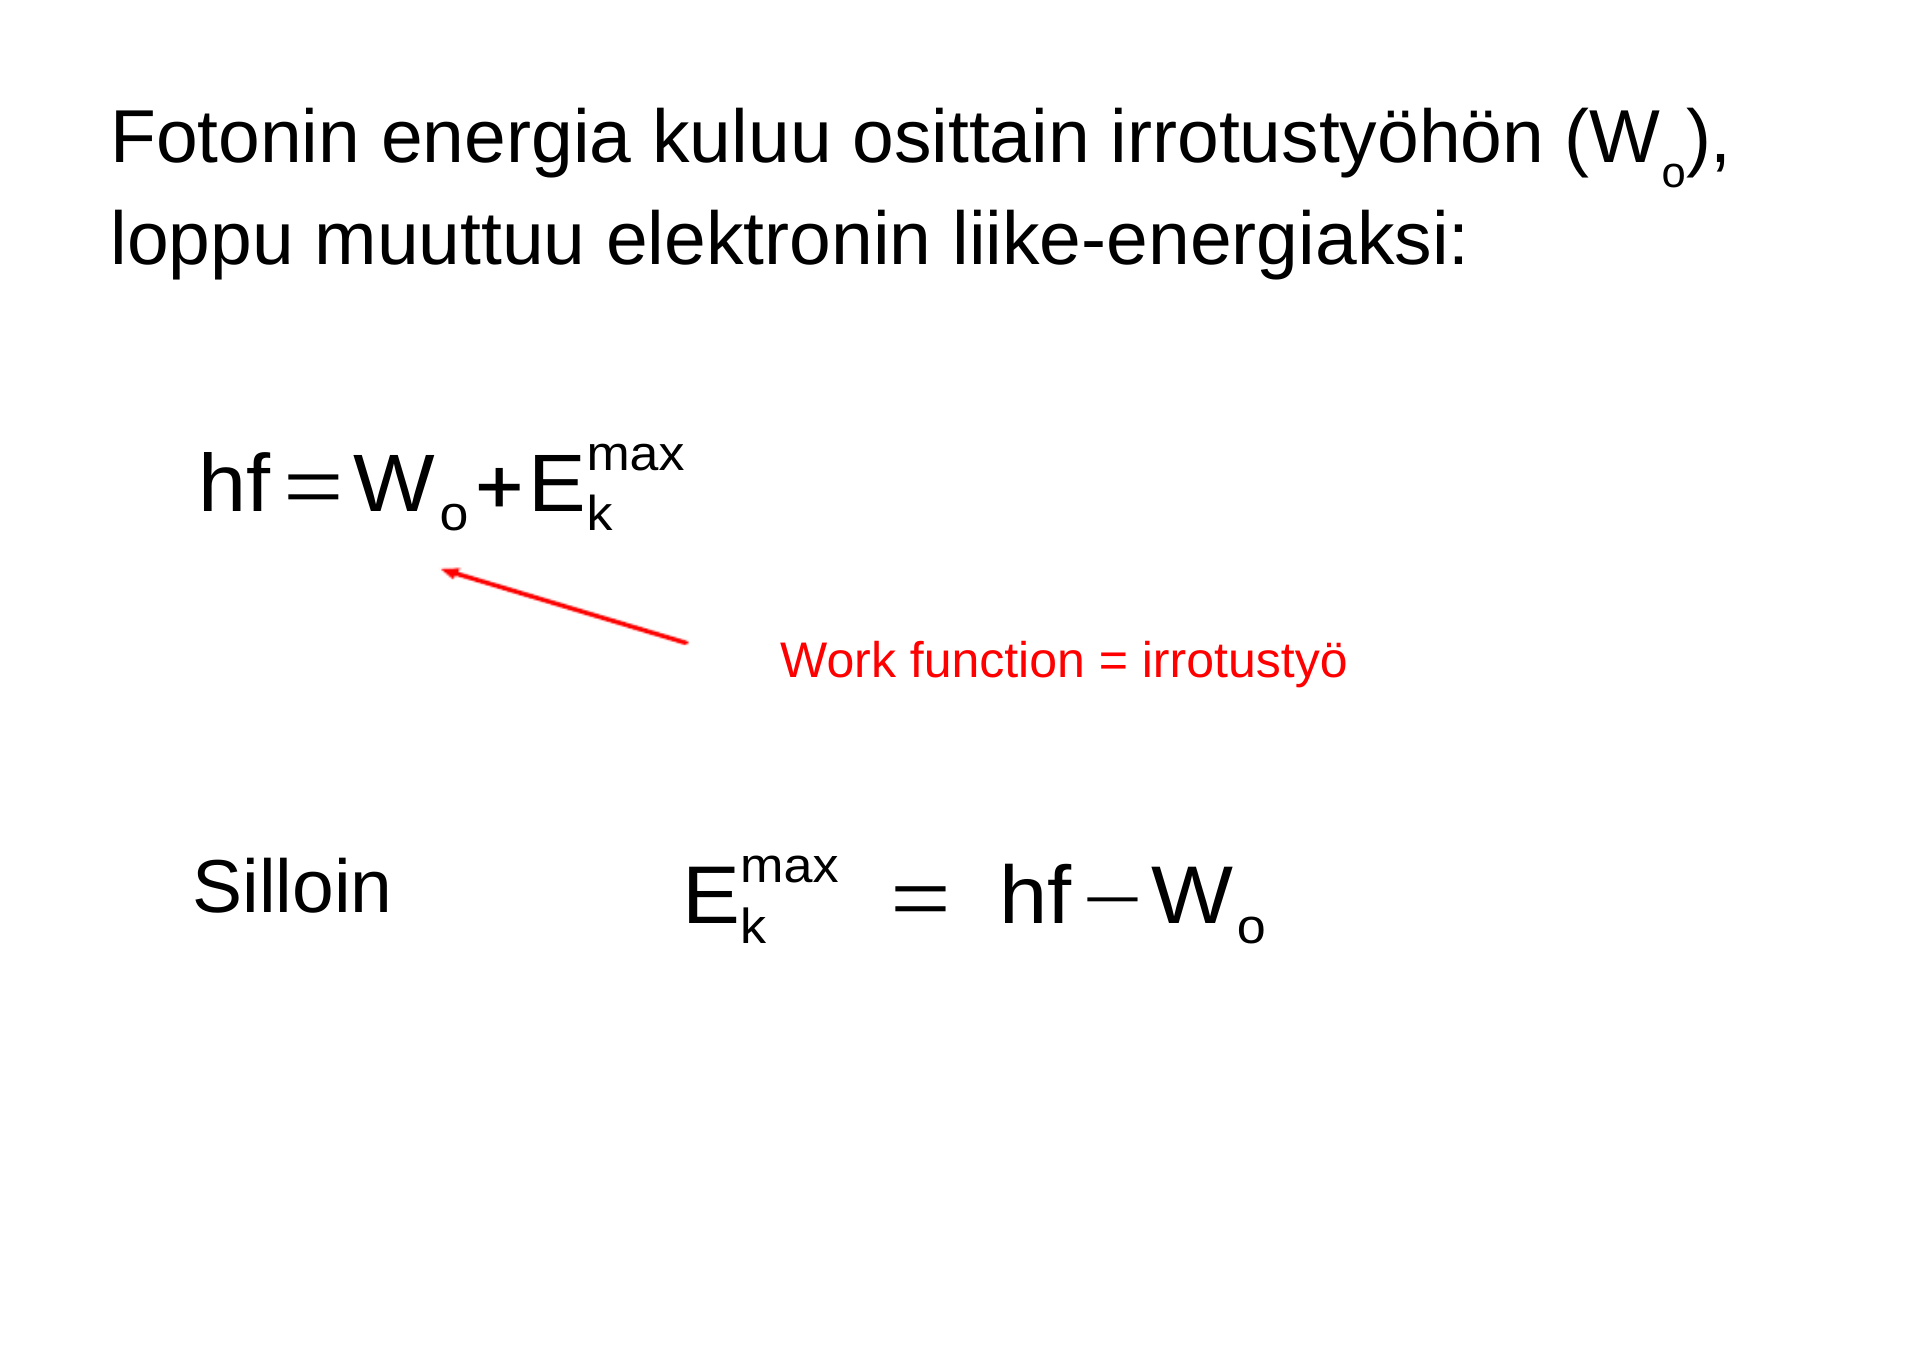

Fotonin energia kuluu osittain irrotustyöhön (Wo), loppu muuttuu elektronin liike-energiaksi:
Work function = irrotustyö
Silloin